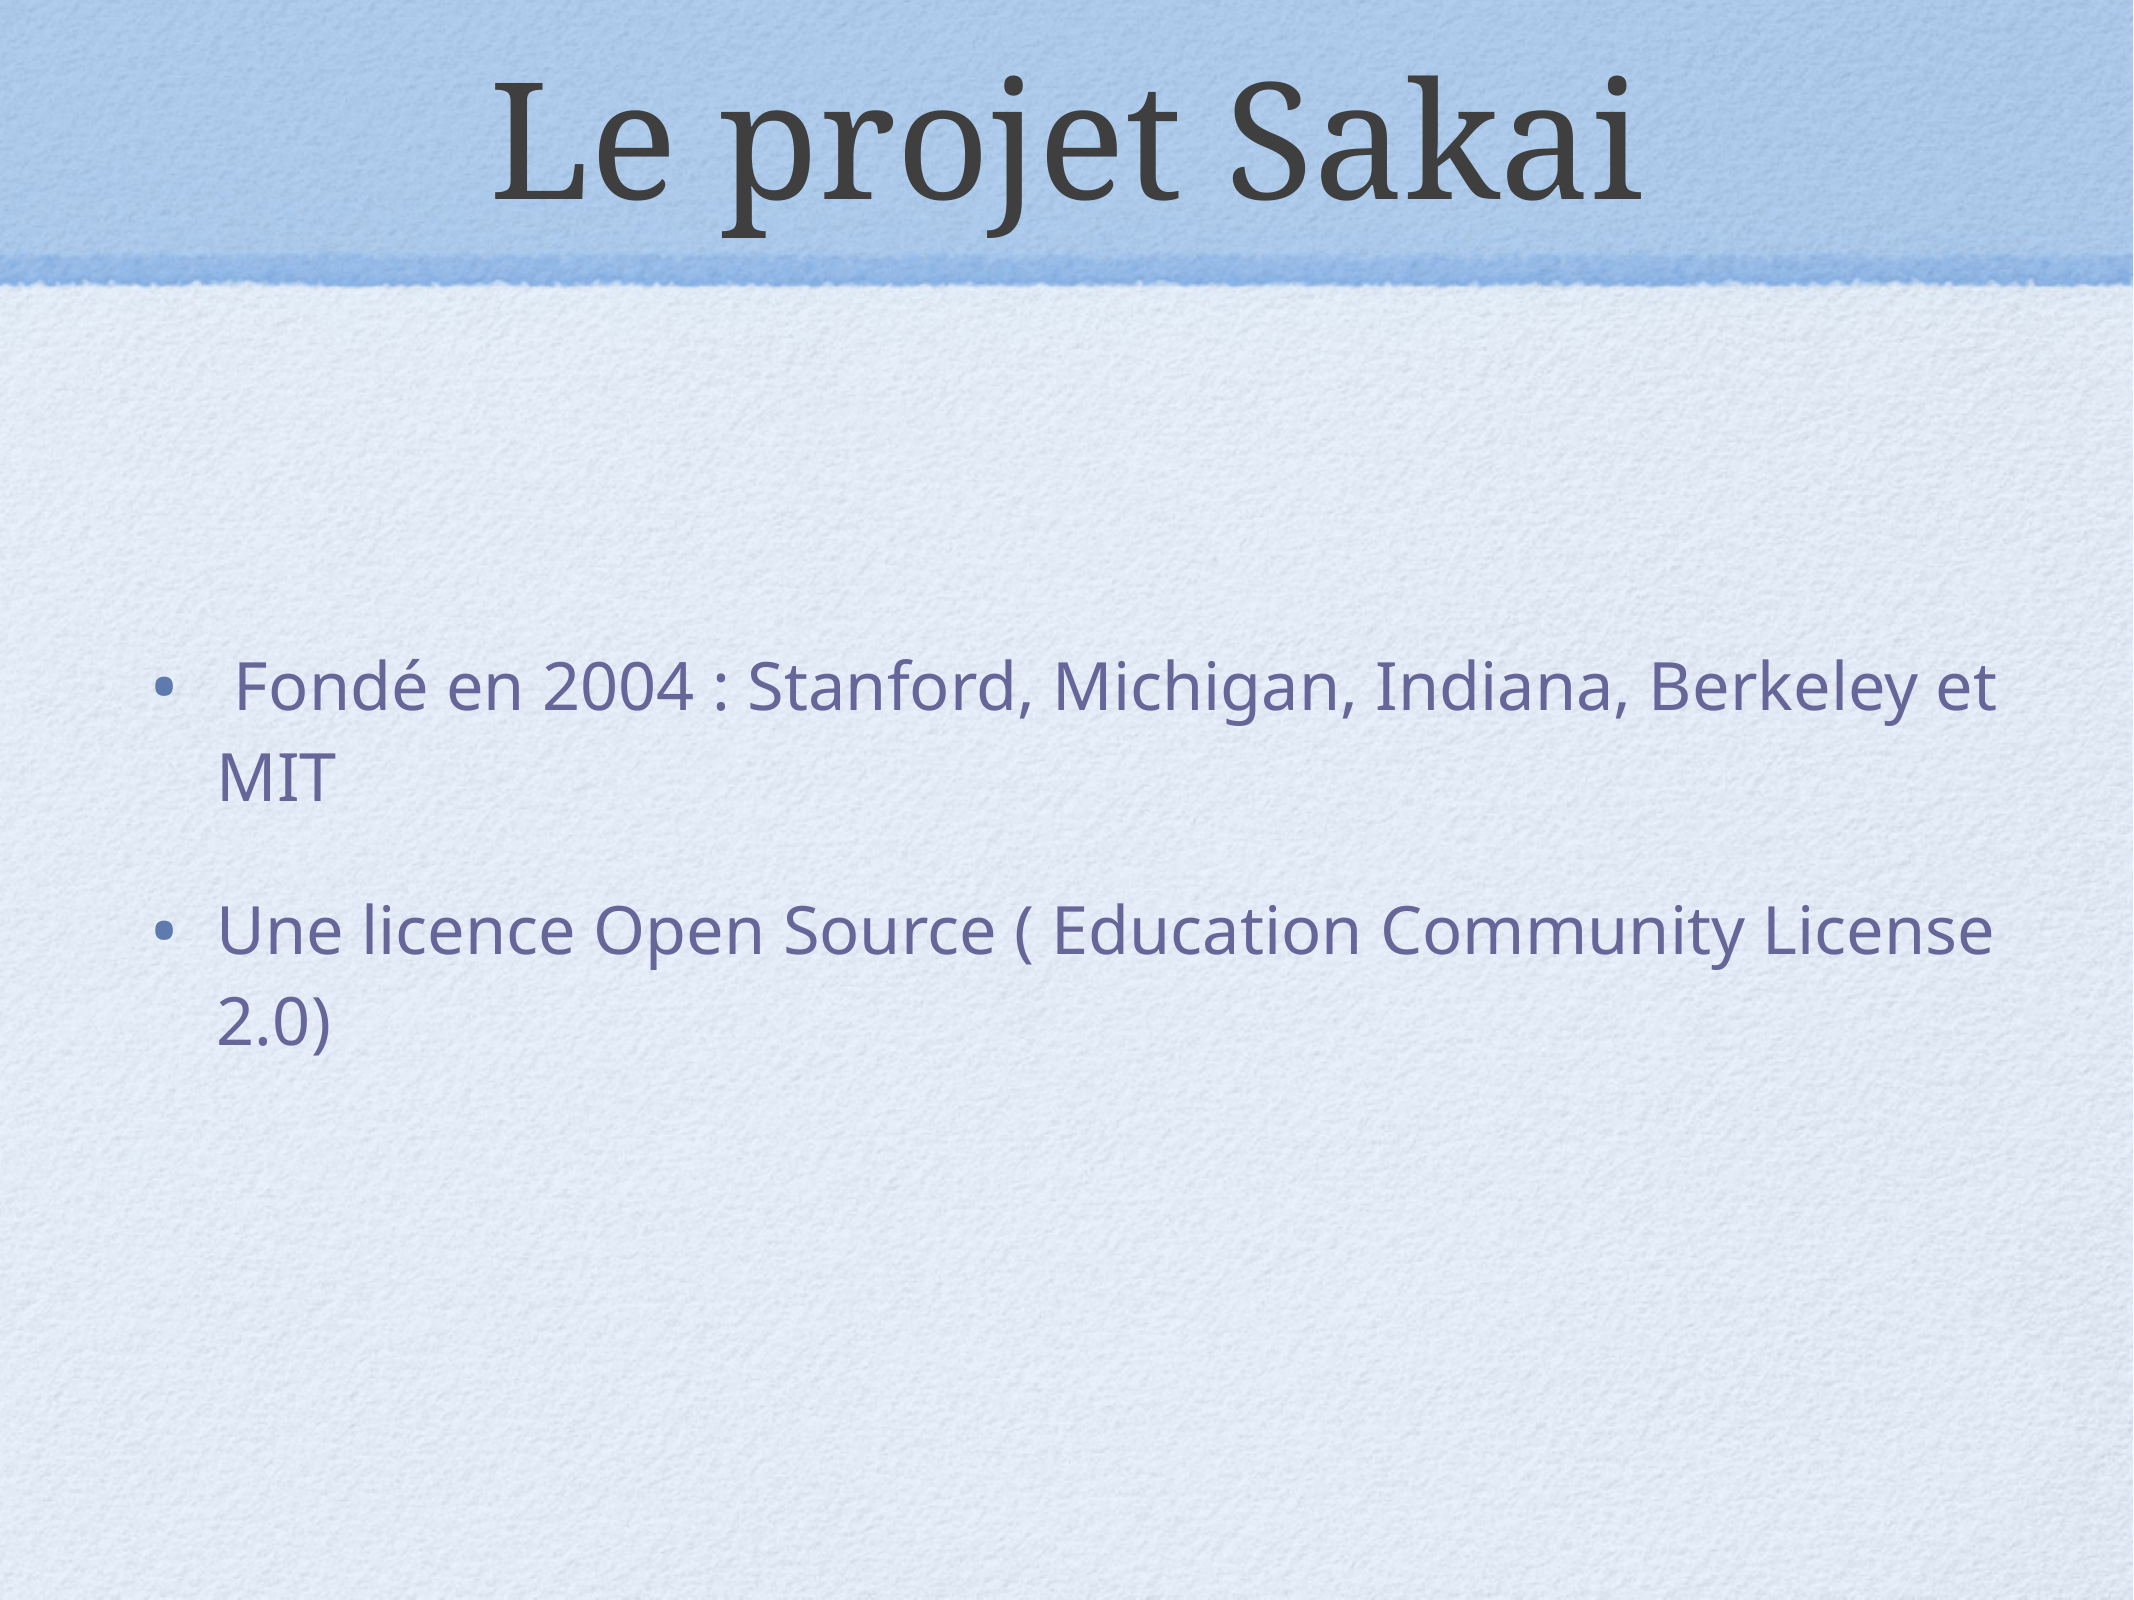

# Le projet Sakai
 Fondé en 2004 : Stanford, Michigan, Indiana, Berkeley et MIT
Une licence Open Source ( Education Community License 2.0)